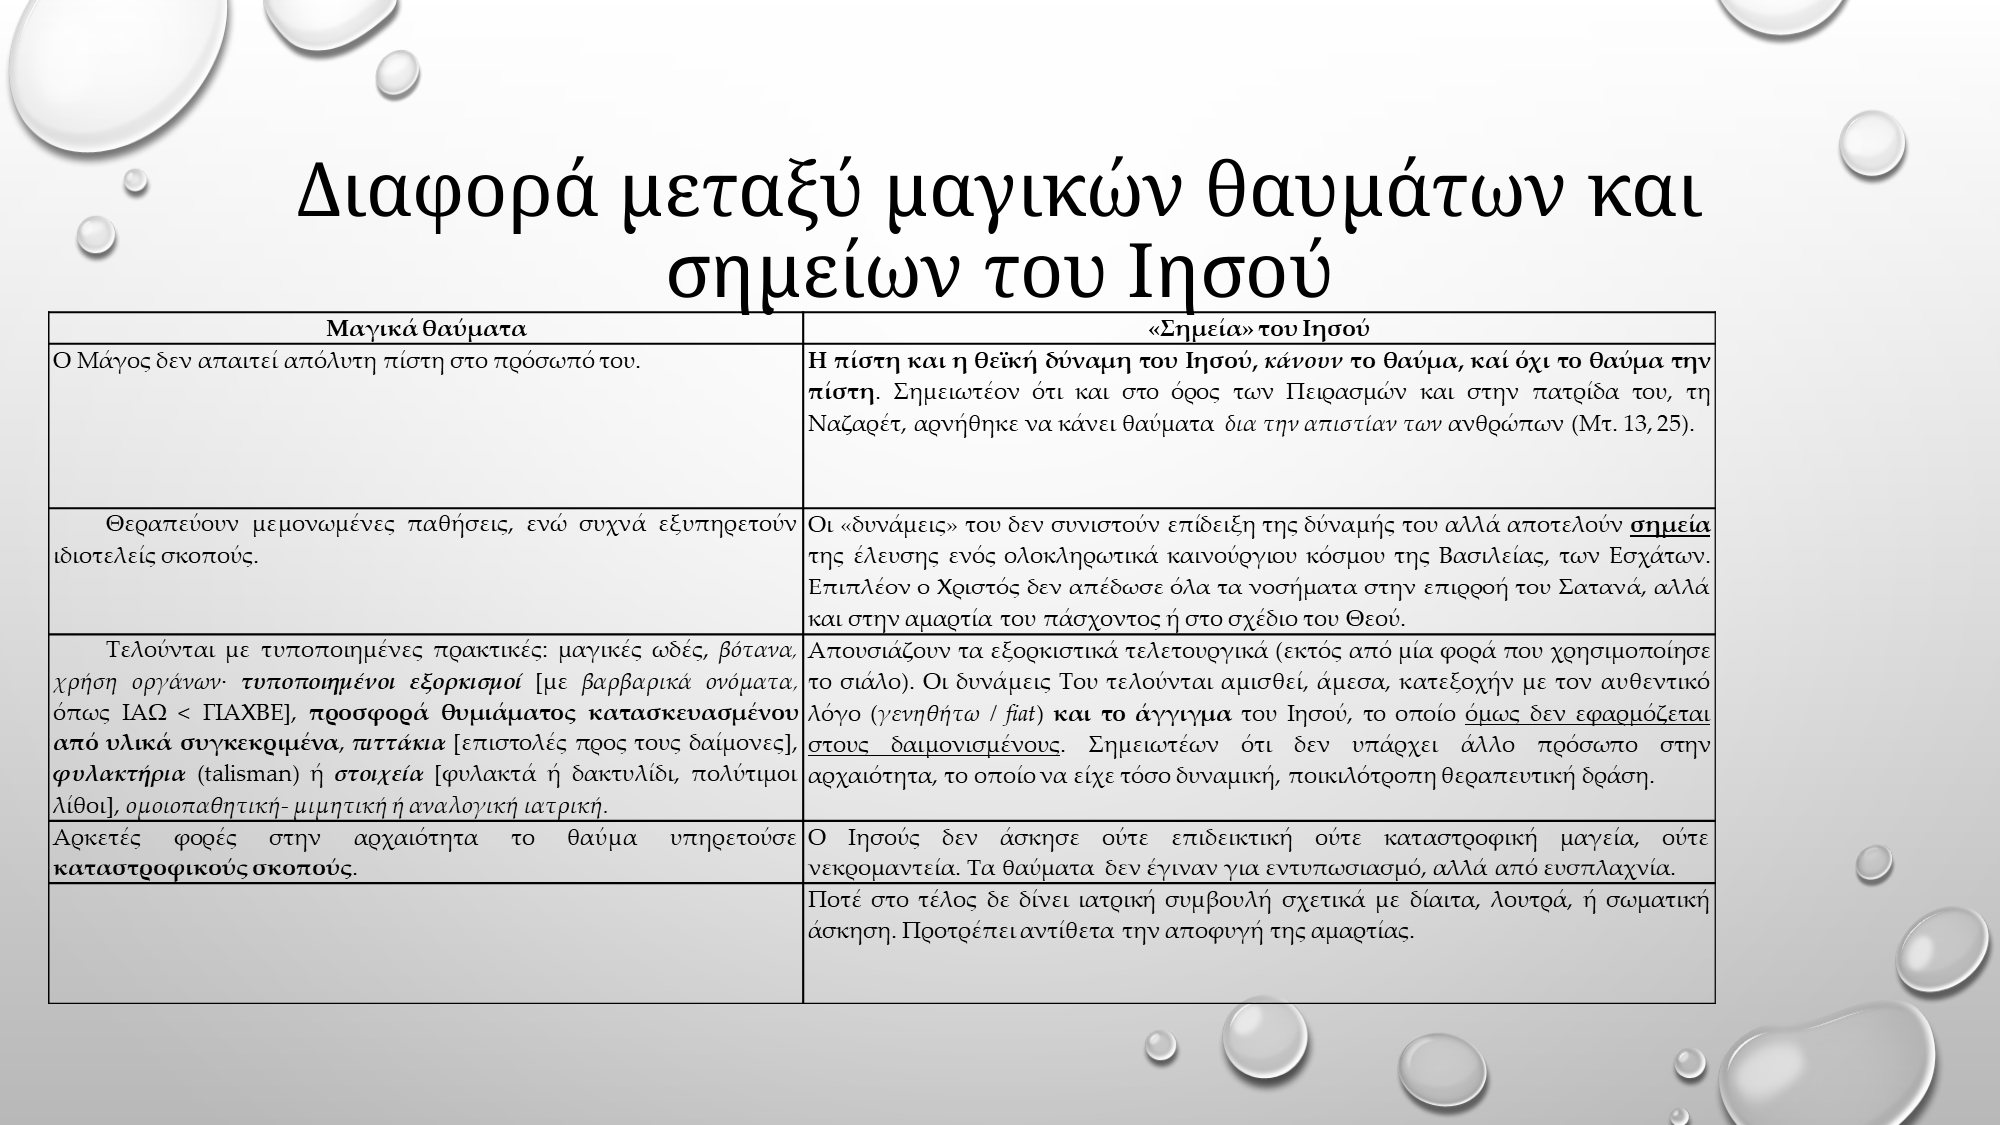

# Διαφορά μεταξύ μαγικών θαυμάτων και σημείων του Ιησού